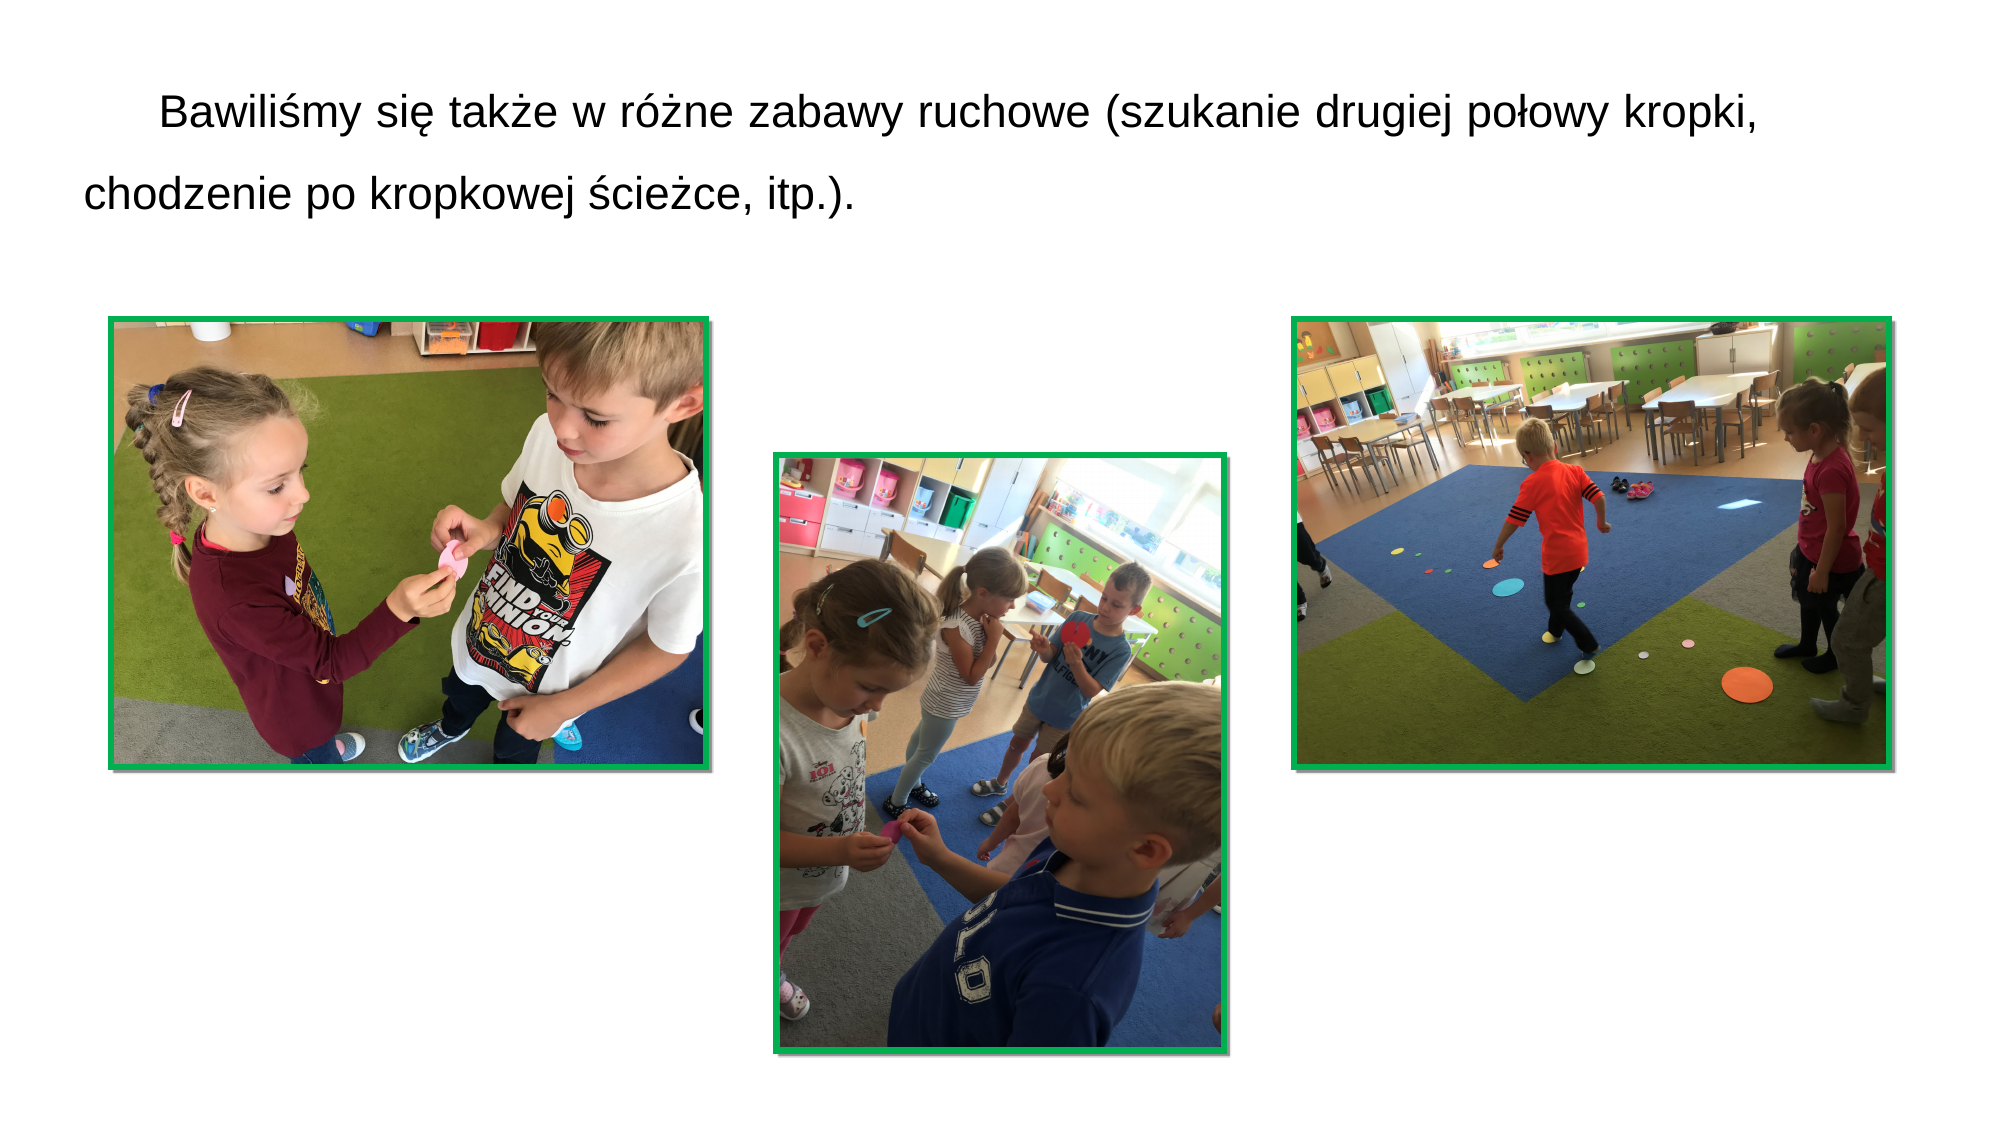

# Bawiliśmy się także w różne zabawy ruchowe (szukanie drugiej połowy kropki, chodzenie po kropkowej ścieżce, itp.).